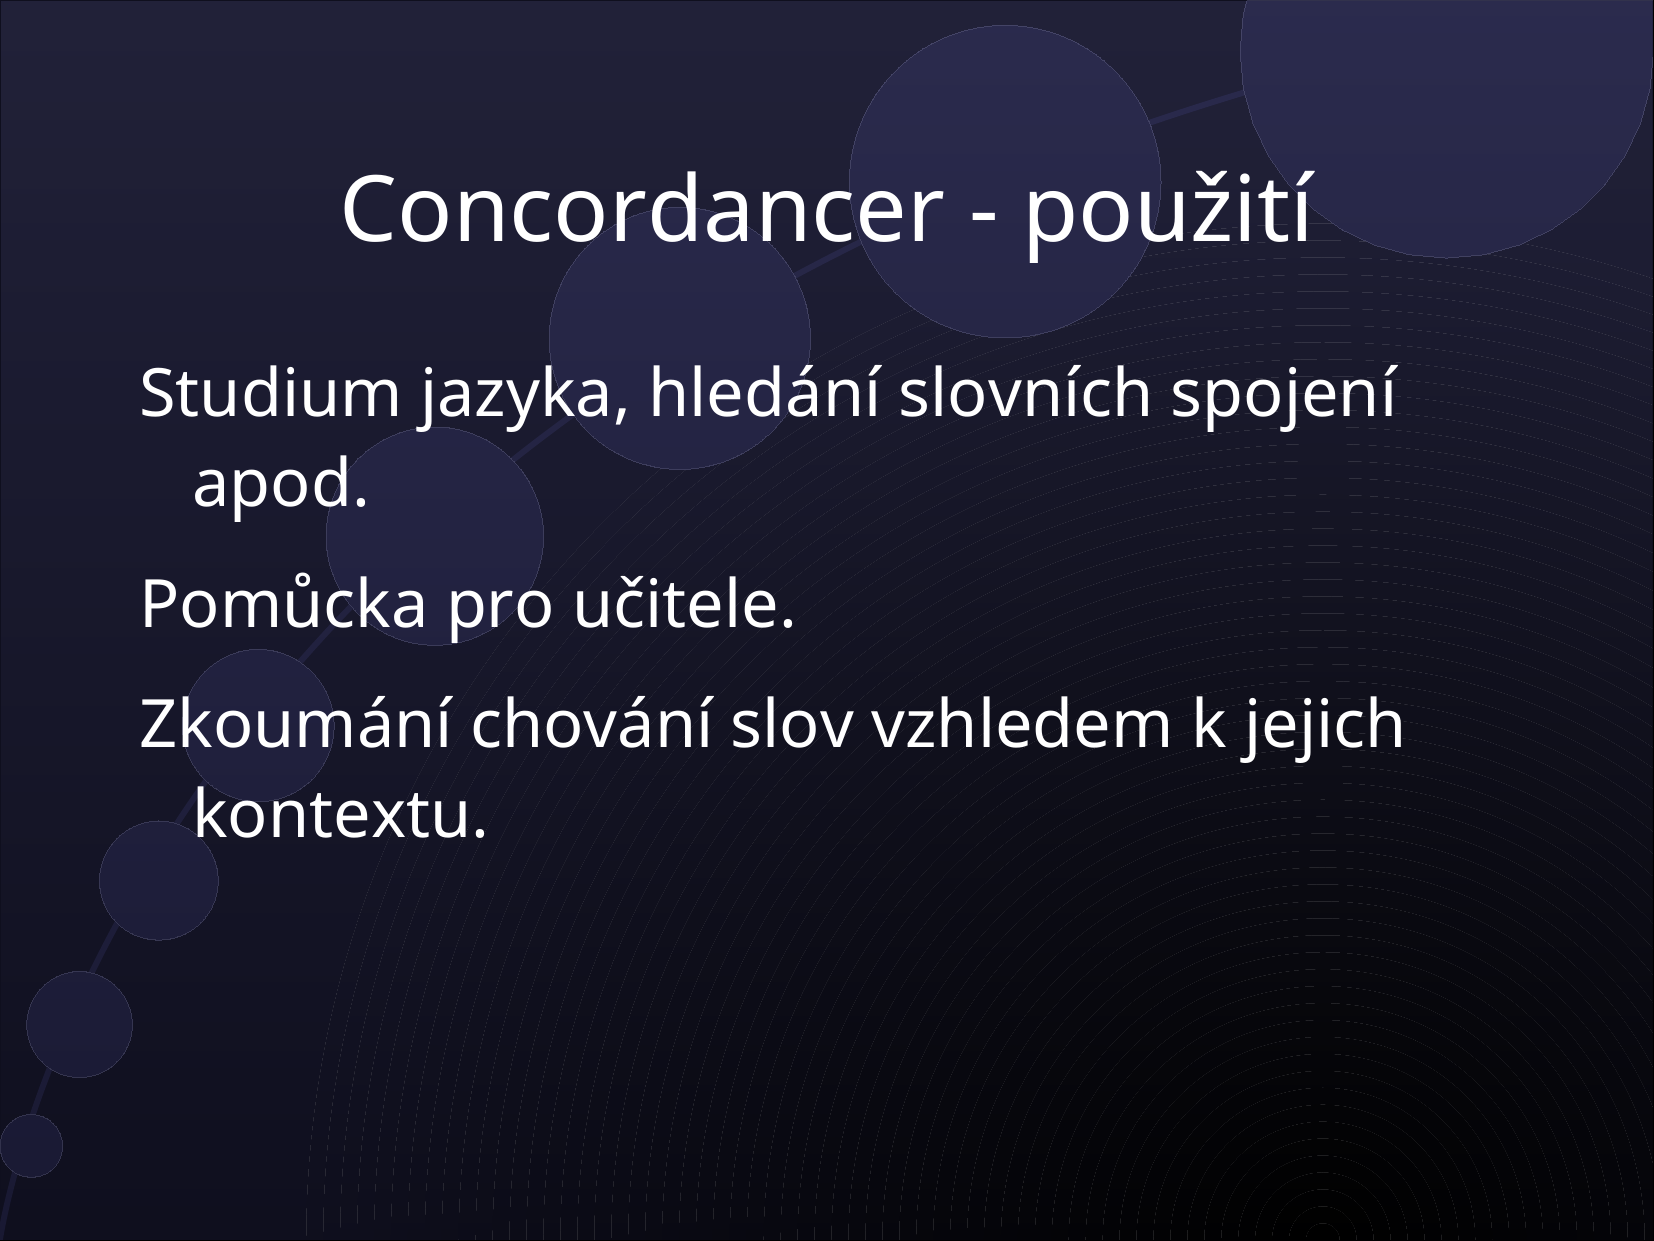

# Concordancer - použití
Studium jazyka, hledání slovních spojení apod.
Pomůcka pro učitele.
Zkoumání chování slov vzhledem k jejich kontextu.